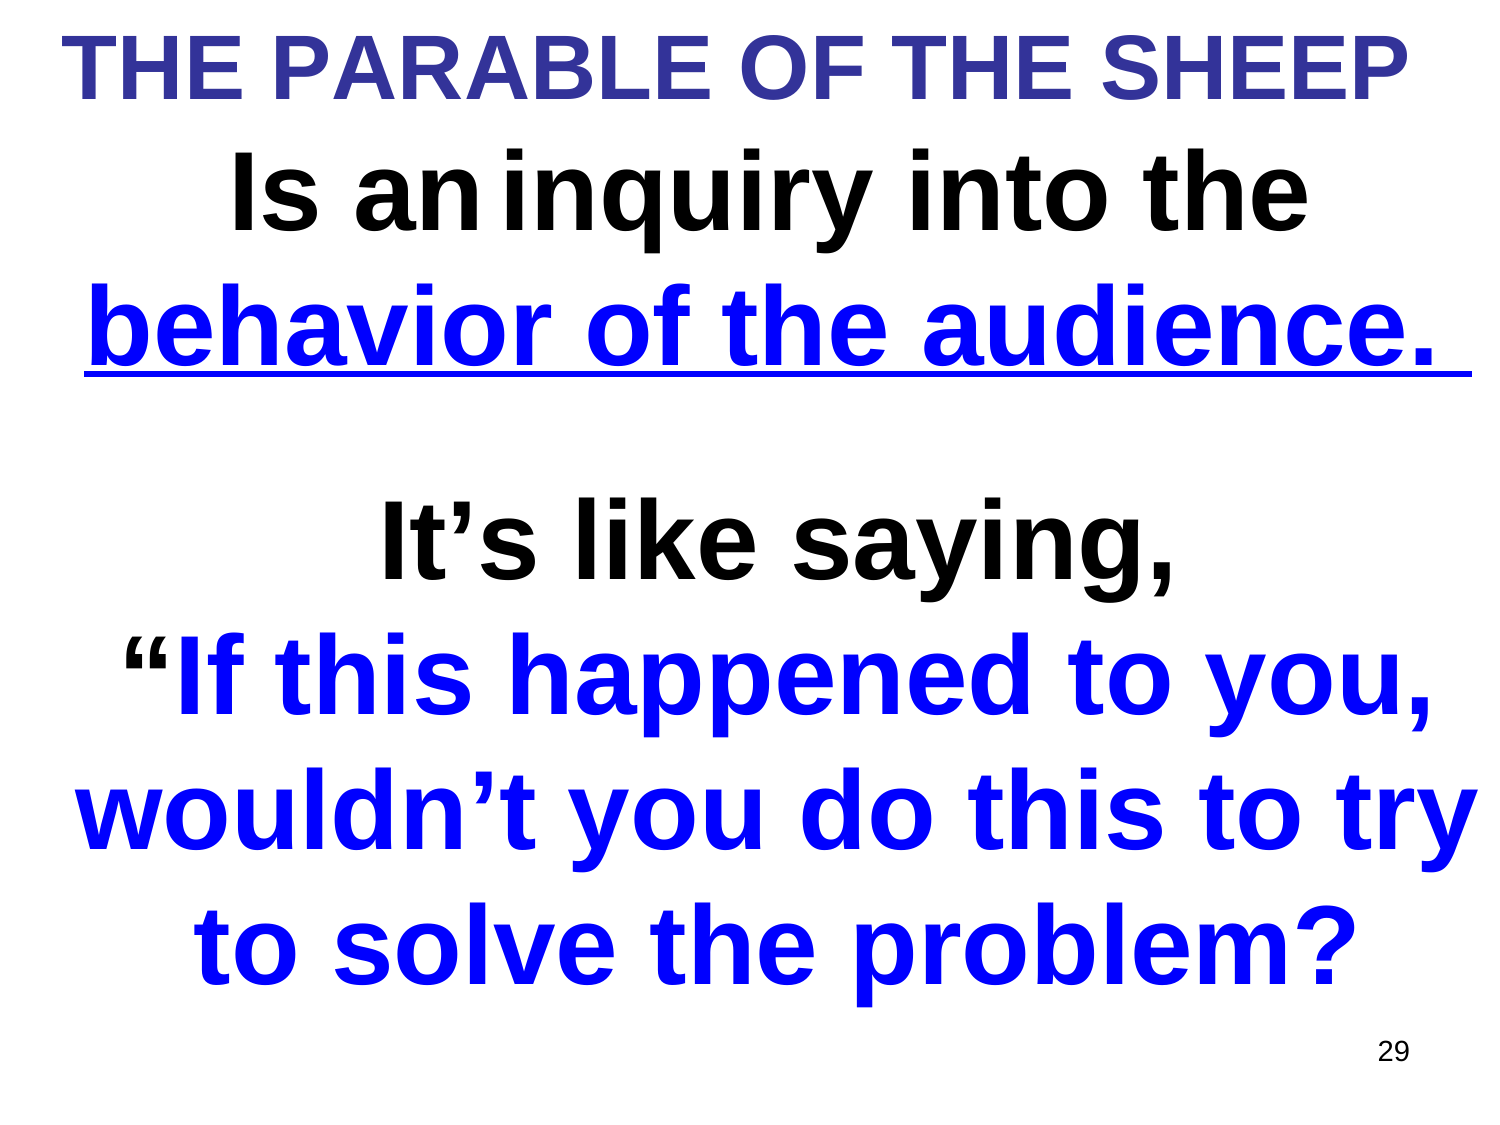

THE PARABLE OF THE SHEEP
 Is an inquiry into the
behavior of the audience.
It’s like saying,
“If this happened to you, wouldn’t you do this to try to solve the problem?